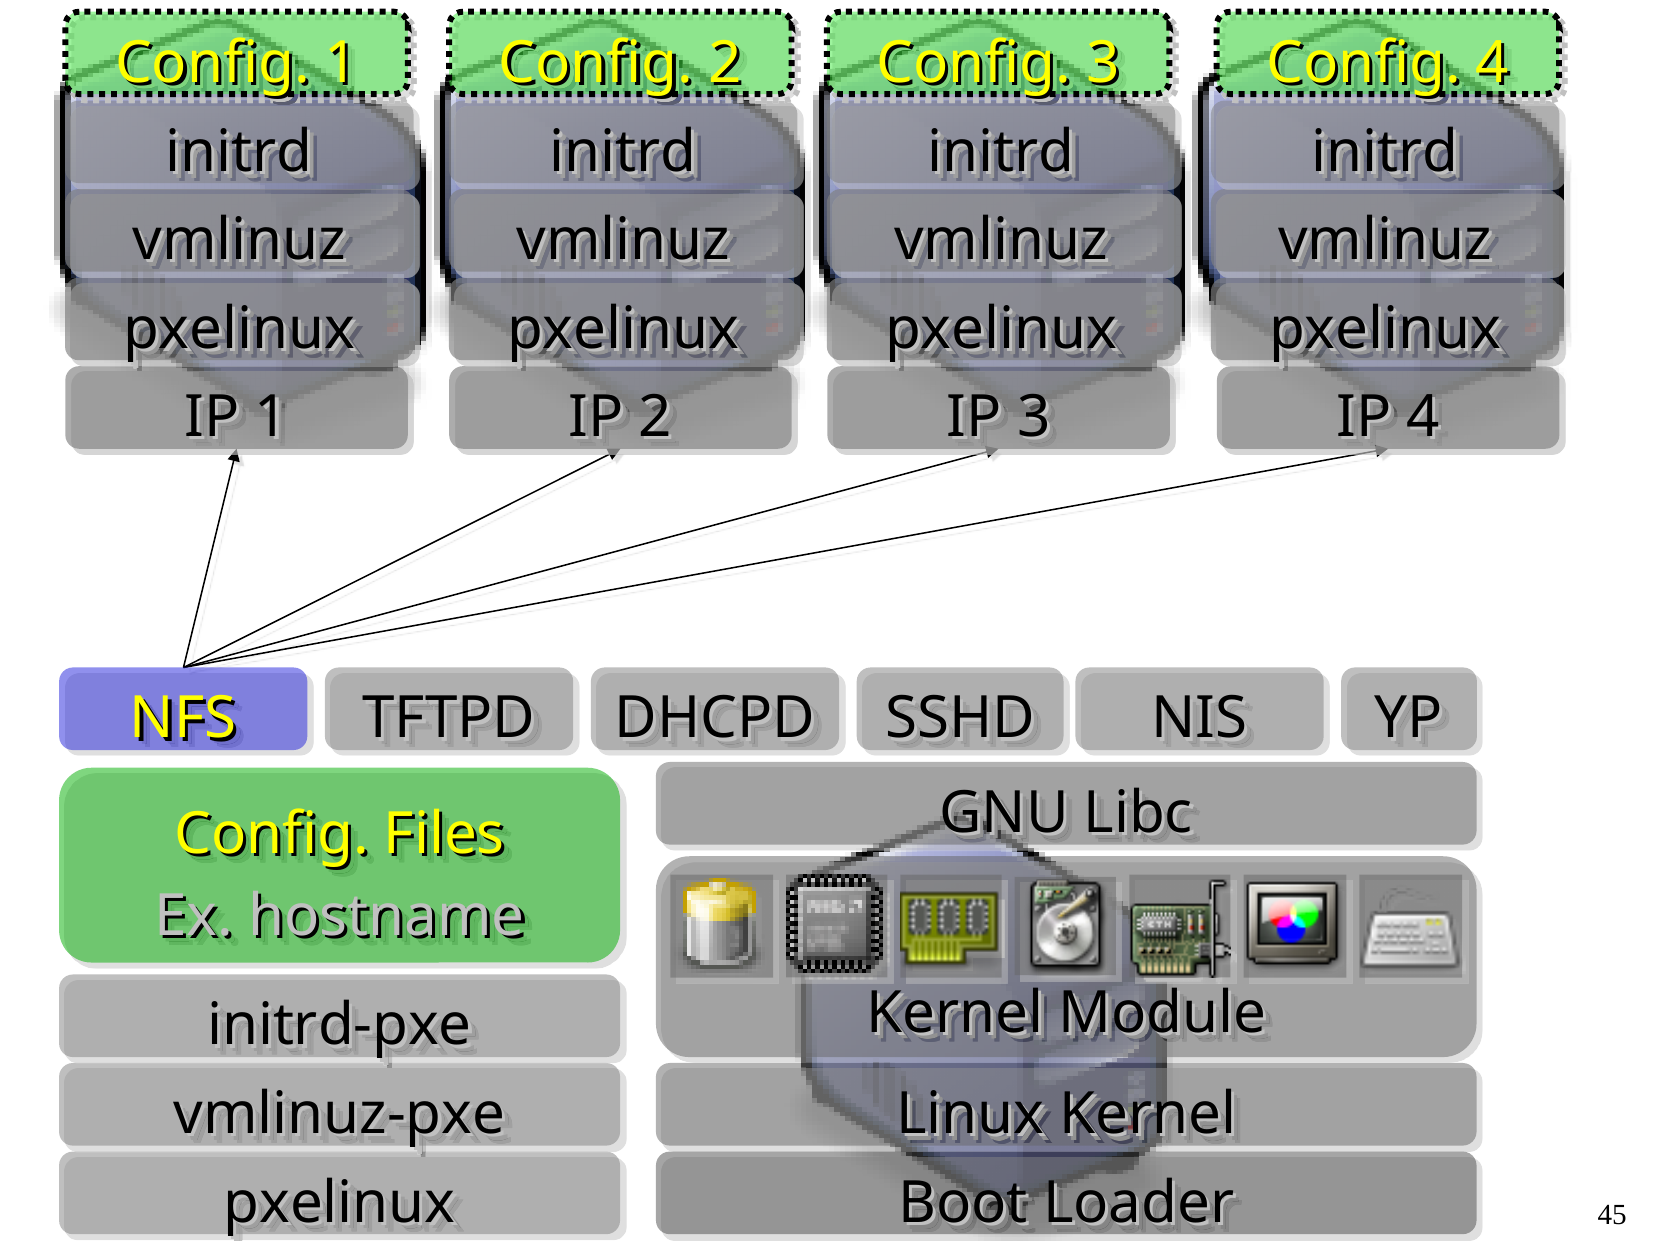

Config. 1
Config. 2
Config. 3
Config. 4
initrd
initrd
initrd
initrd
vmlinuz
vmlinuz
vmlinuz
vmlinuz
pxelinux
pxelinux
pxelinux
pxelinux
IP 1
IP 2
IP 3
IP 4
NFS
TFTPD
DHCPD
SSHD
NIS
YP
GNU Libc
Kernel Module
Linux Kernel
Boot Loader
Config. Files
Ex. hostname
initrd-pxe
vmlinuz-pxe
pxelinux
45